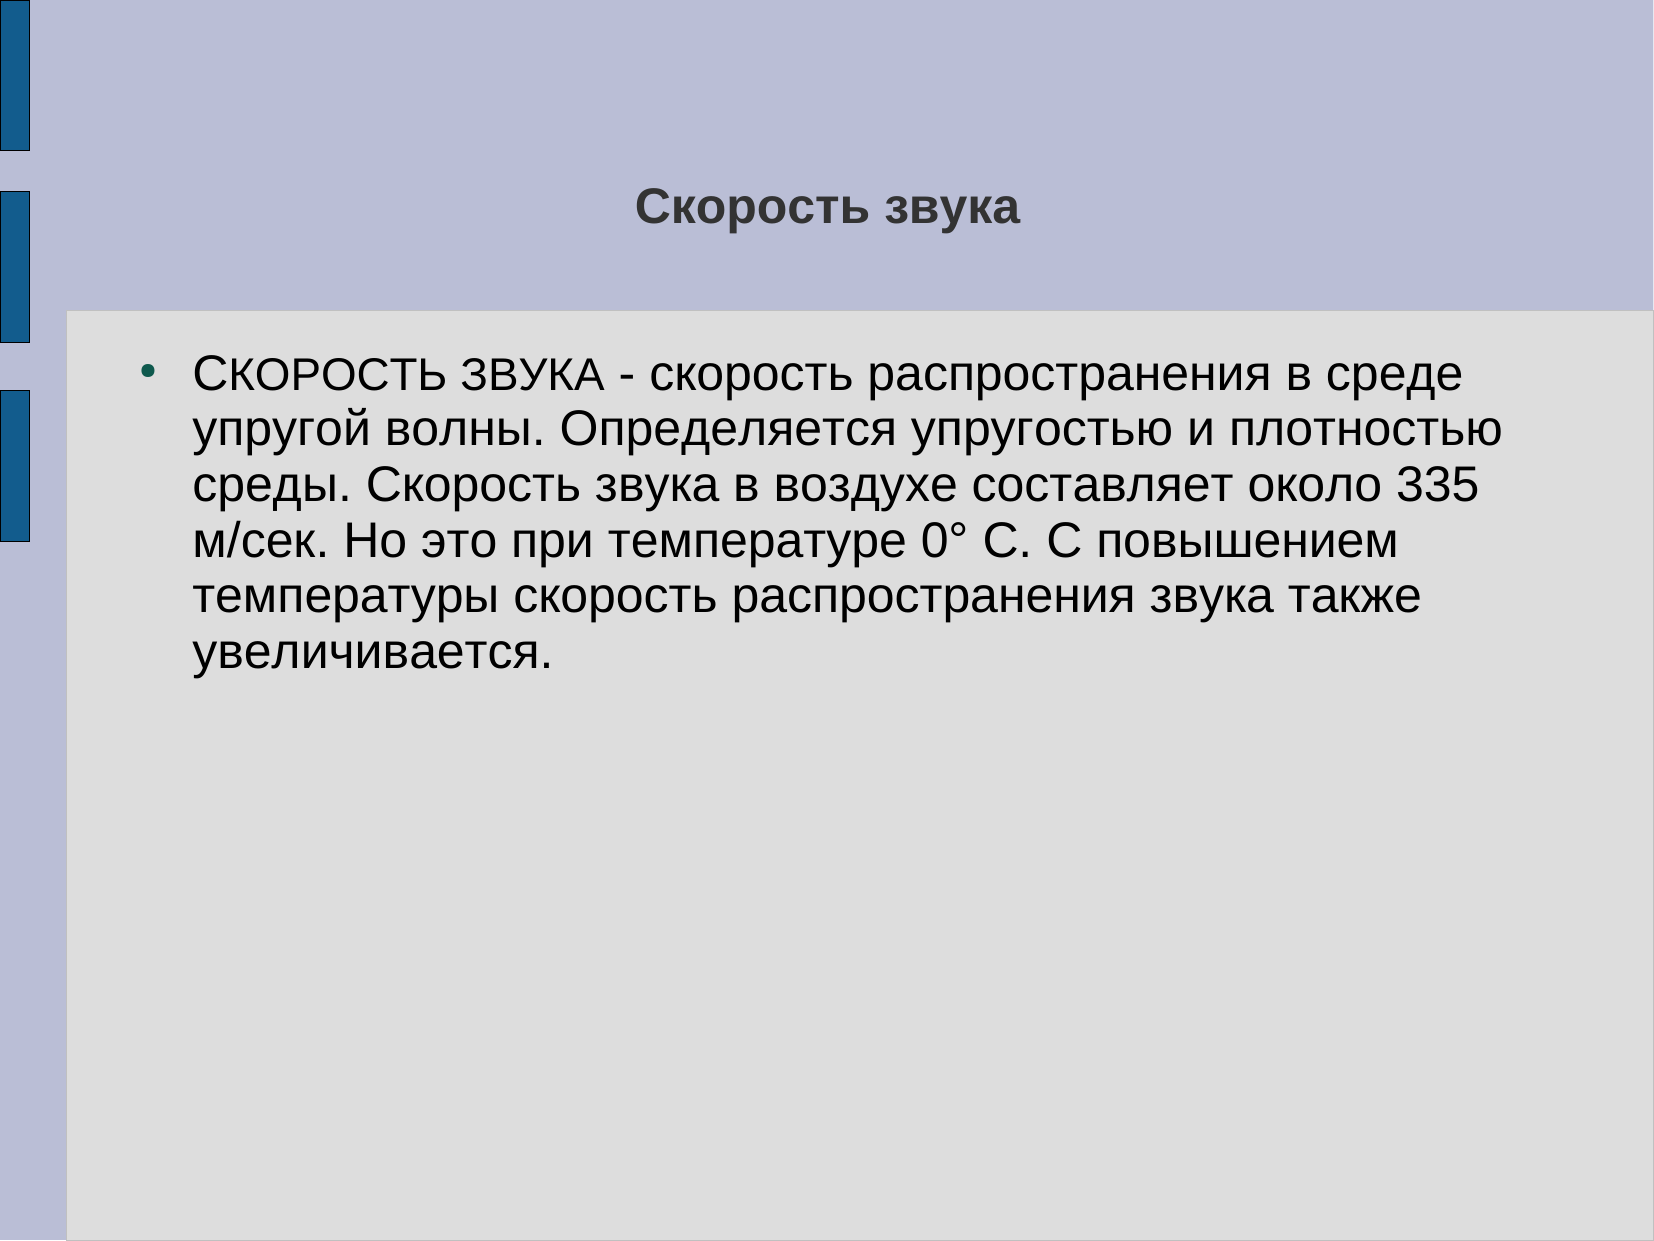

# Скорость звука
СКОРОСТЬ ЗВУКА - скорость распространения в среде упругой волны. Определяется упругостью и плотностью среды. Скорость звука в воздухе составляет около 335 м/сек. Но это при температуре 0° С. С повышением температуры скорость распространения звука также увеличивается.